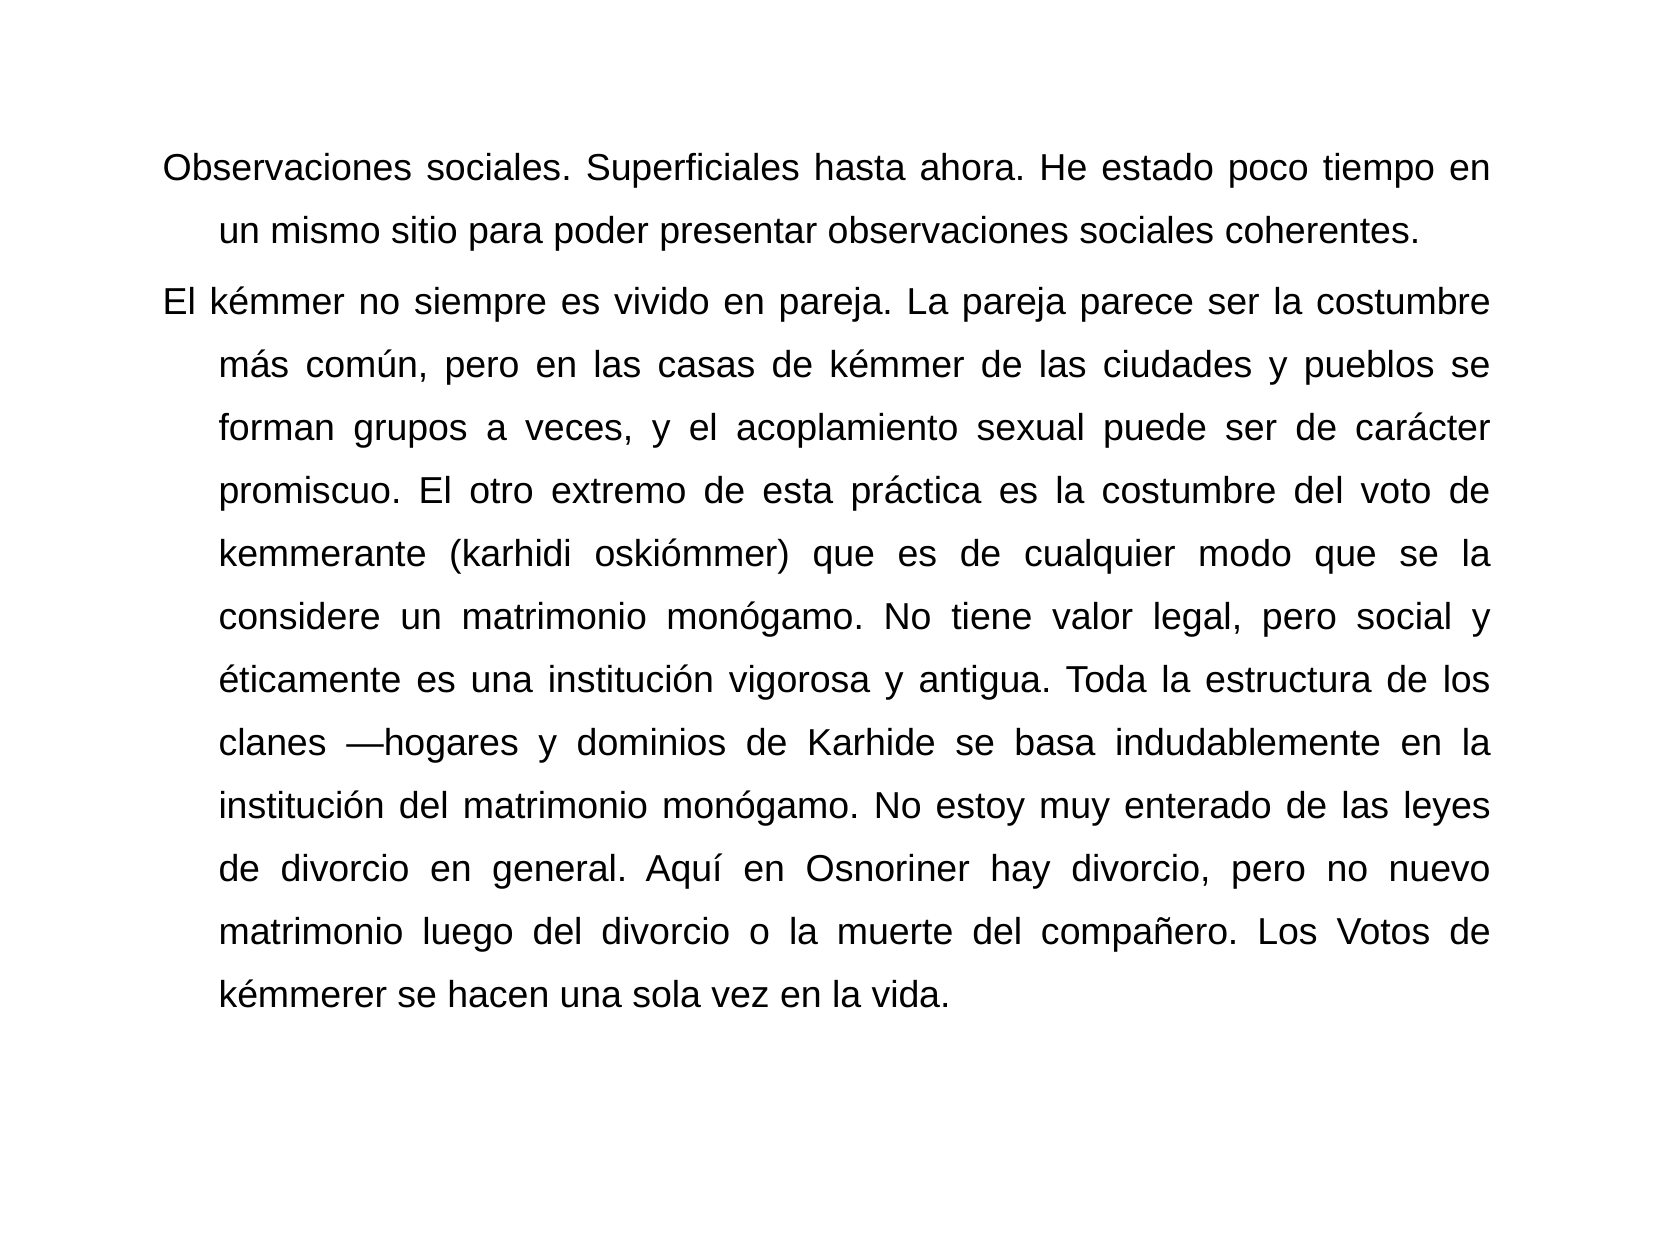

Observaciones sociales. Superficiales hasta ahora. He estado poco tiempo en un mismo sitio para poder presentar observaciones sociales coherentes.
El kémmer no siempre es vivido en pareja. La pareja parece ser la costumbre más común, pero en las casas de kémmer de las ciudades y pueblos se forman grupos a veces, y el acoplamiento sexual puede ser de carácter promiscuo. El otro extremo de esta práctica es la costumbre del voto de kemmerante (karhidi oskiómmer) que es de cualquier modo que se la considere un matrimonio monógamo. No tiene valor legal, pero social y éticamente es una institución vigorosa y antigua. Toda la estructura de los clanes —hogares y dominios de Karhide se basa indudablemente en la institución del matrimonio monógamo. No estoy muy enterado de las leyes de divorcio en general. Aquí en Osnoriner hay divorcio, pero no nuevo matrimonio luego del divorcio o la muerte del compañero. Los Votos de kémmerer se hacen una sola vez en la vida.